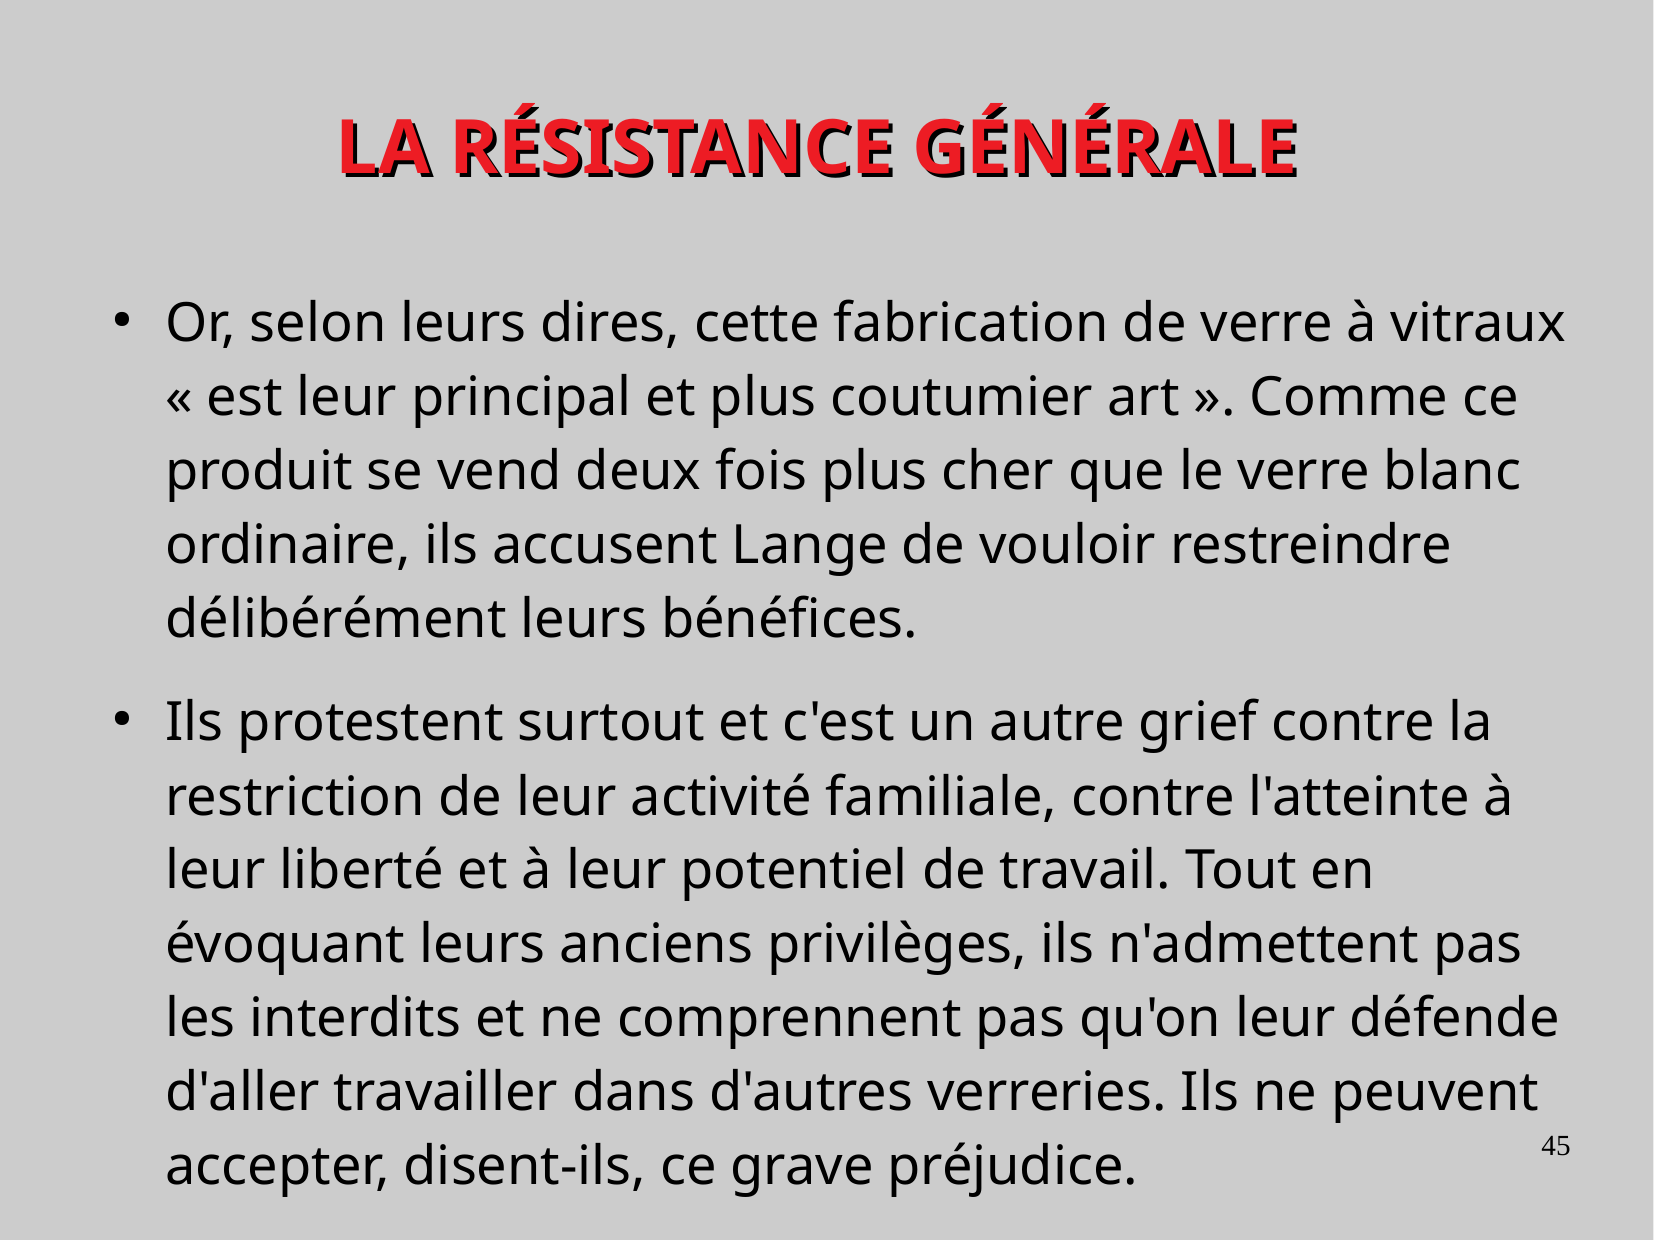

# LA RÉSISTANCE GÉNÉRALE
Or, selon leurs dires, cette fabrication de verre à vitraux « est leur principal et plus coutumier art ». Comme ce produit se vend deux fois plus cher que le verre blanc ordinaire, ils accusent Lange de vouloir restreindre délibérément leurs bénéfices.
Ils protestent surtout et c'est un autre grief contre la restriction de leur activité familiale, contre l'atteinte à leur liberté et à leur potentiel de travail. Tout en évoquant leurs anciens privilèges, ils n'admettent pas les interdits et ne comprennent pas qu'on leur défende d'aller travailler dans d'autres verreries. Ils ne peuvent accepter, disent-ils, ce grave préjudice.
45